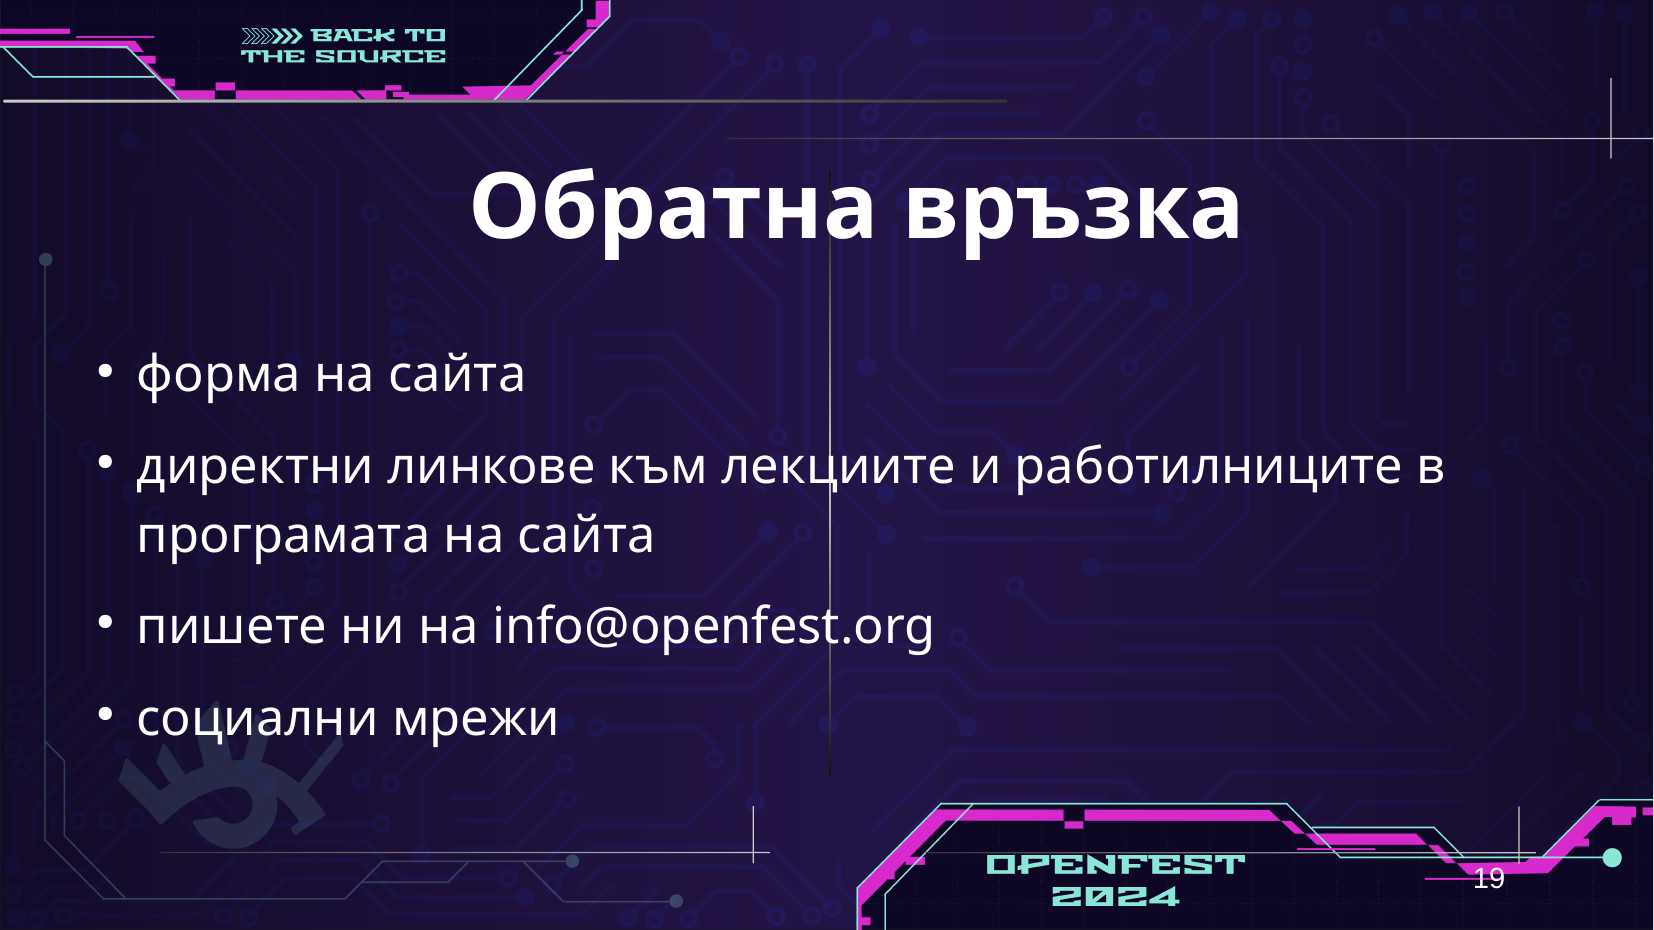

# Обратна връзка
форма на сайта
директни линкове към лекциите и работилниците в програмата на сайта
пишете ни на info@openfest.org
социални мрежи
19